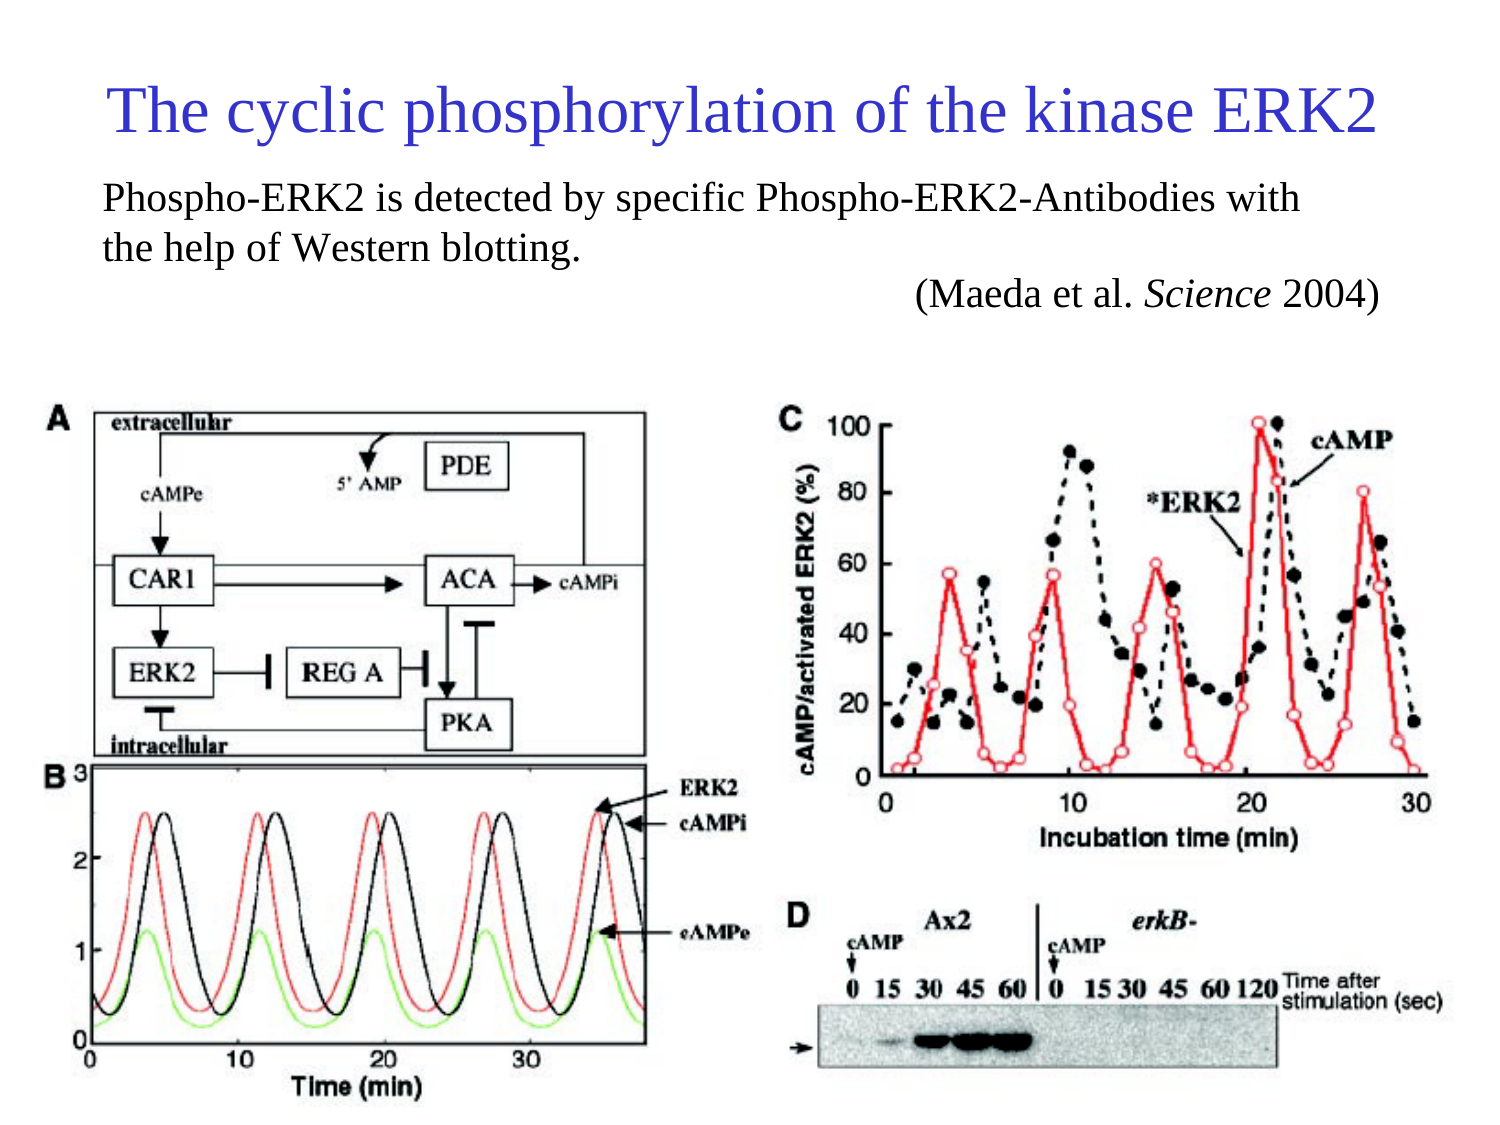

# The cyclic phosphorylation of the kinase ERK2
Phospho-ERK2 is detected by specific Phospho-ERK2-Antibodies with the help of Western blotting.
(Maeda et al. Science 2004)